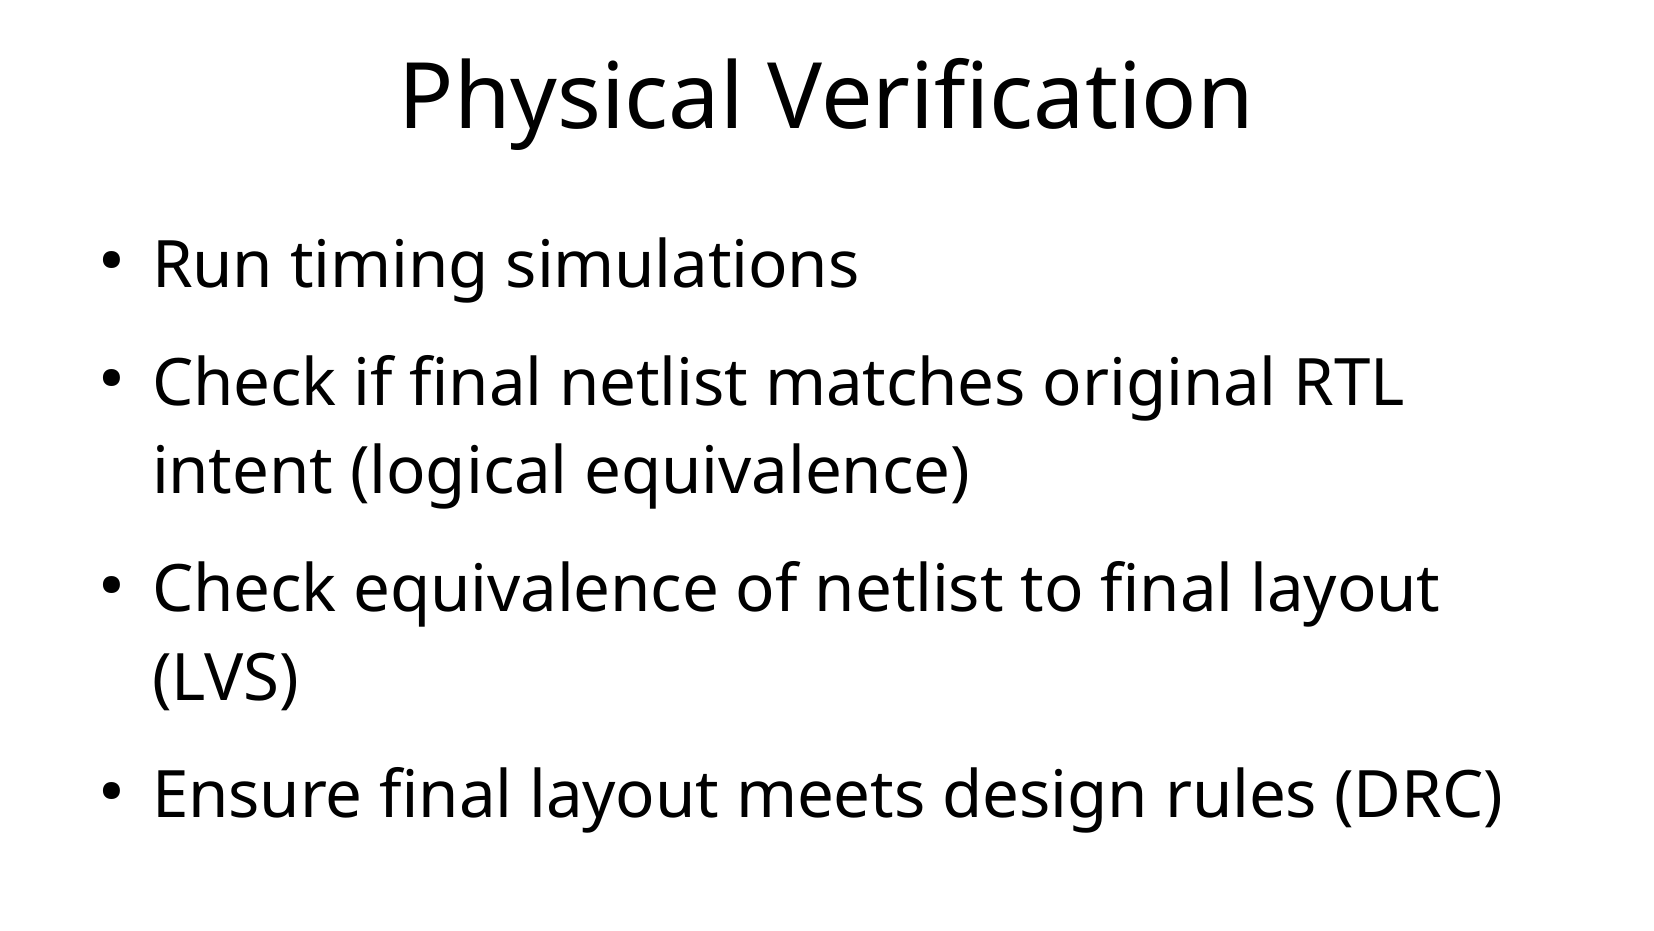

# Physical Verification
Run timing simulations
Check if final netlist matches original RTL intent (logical equivalence)
Check equivalence of netlist to final layout (LVS)
Ensure final layout meets design rules (DRC)